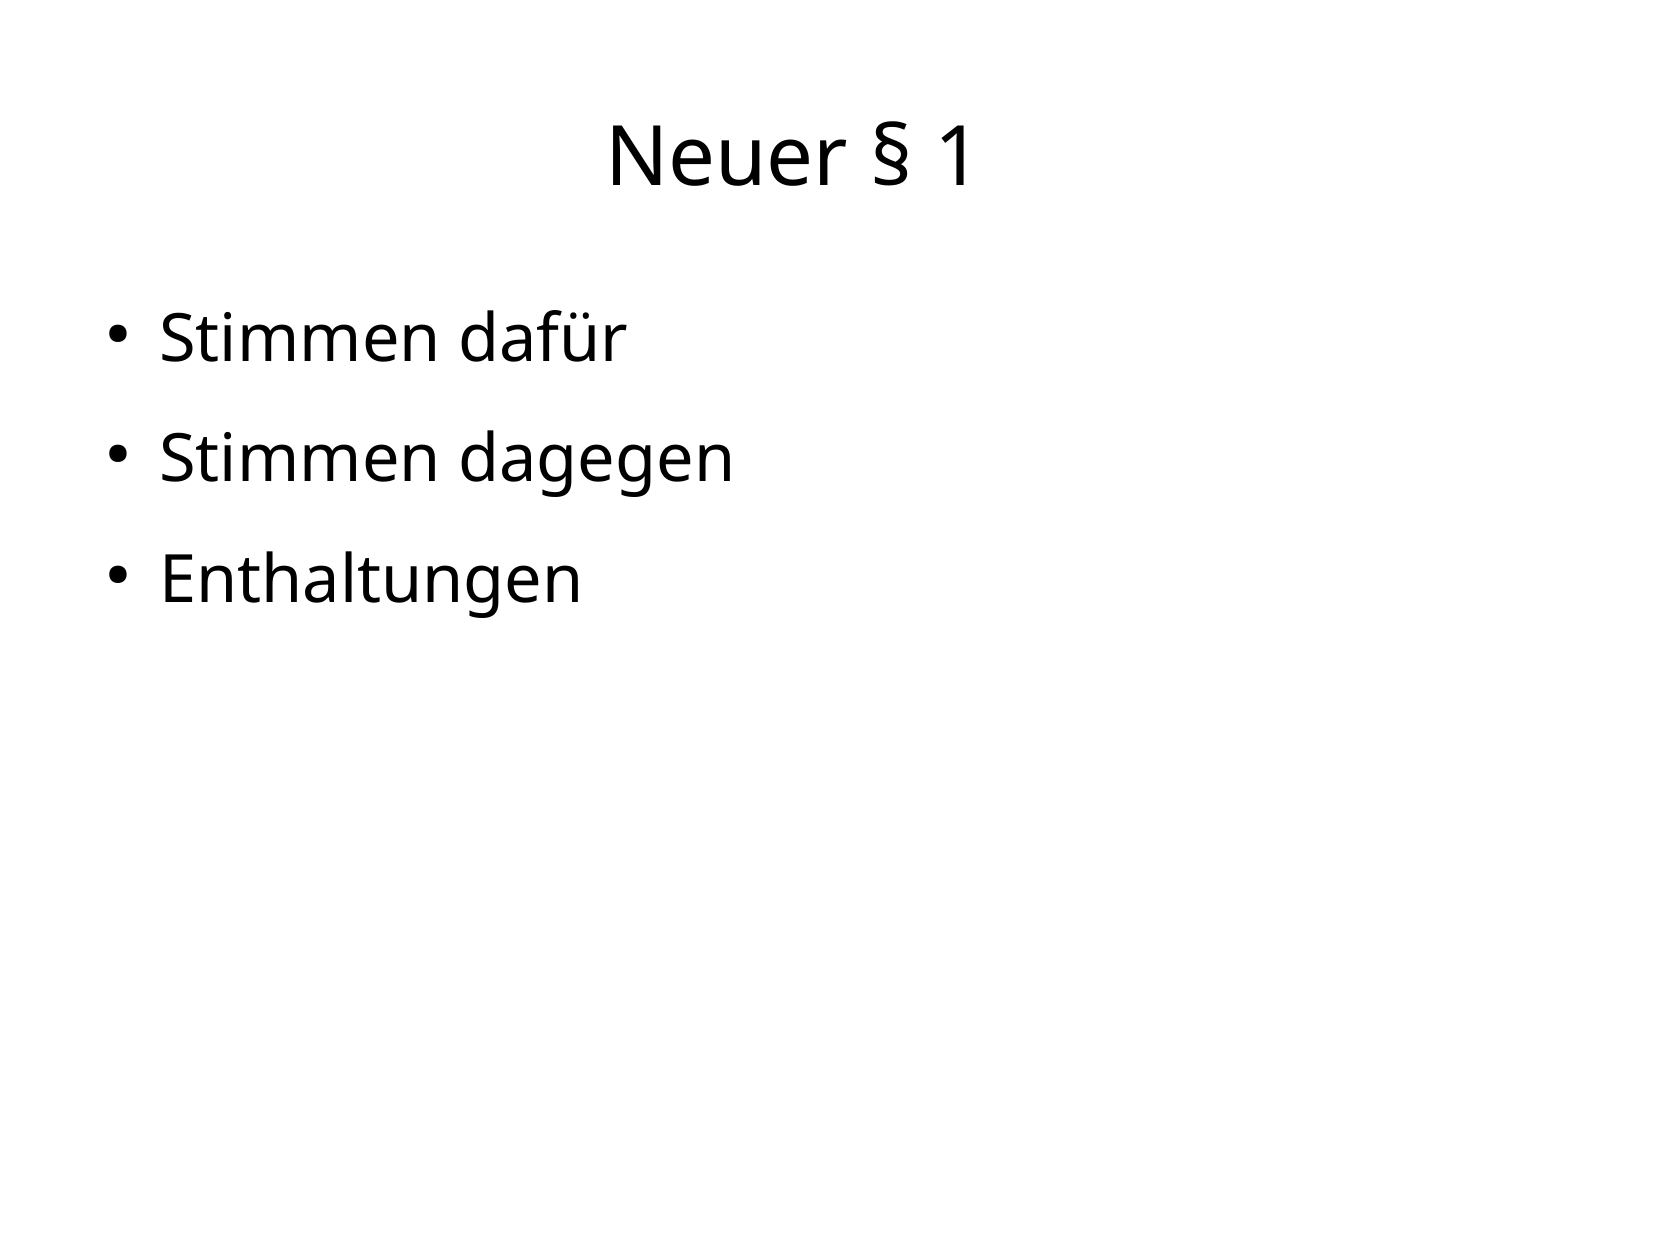

# Neuer § 1
Stimmen dafür
Stimmen dagegen
Enthaltungen